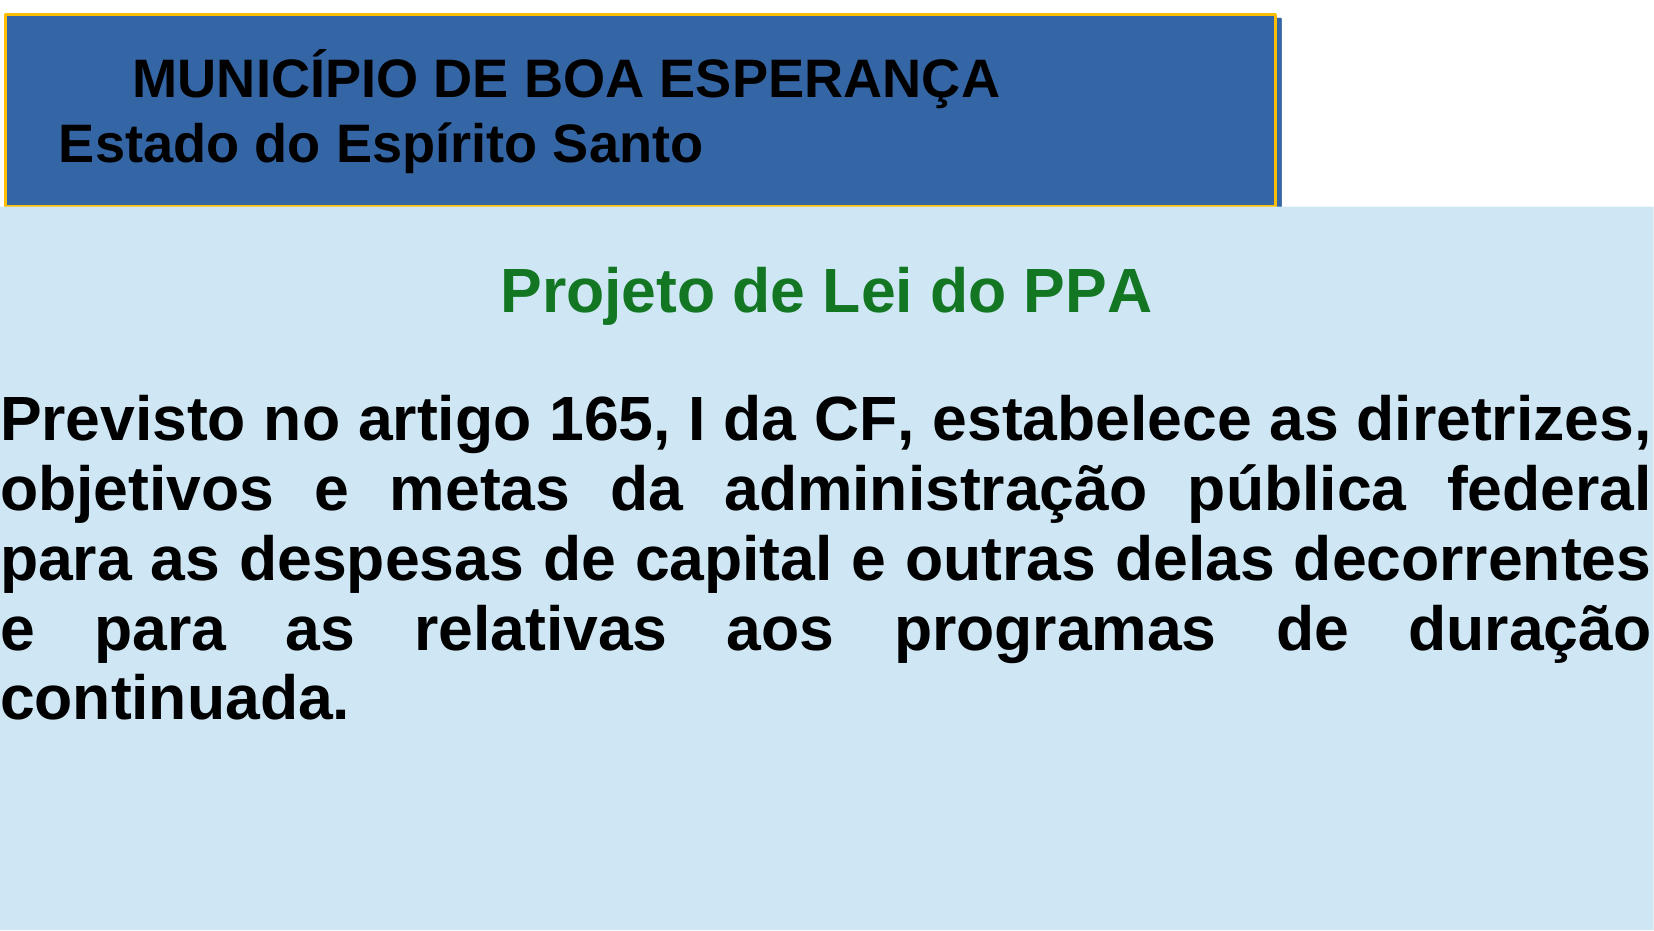

# MUNICÍPIO DE BOA ESPERANÇA		Estado do Espírito Santo
Projeto de Lei do PPA
Previsto no artigo 165, I da CF, estabelece as diretrizes, objetivos e metas da administração pública federal para as despesas de capital e outras delas decorrentes e para as relativas aos programas de duração continuada.